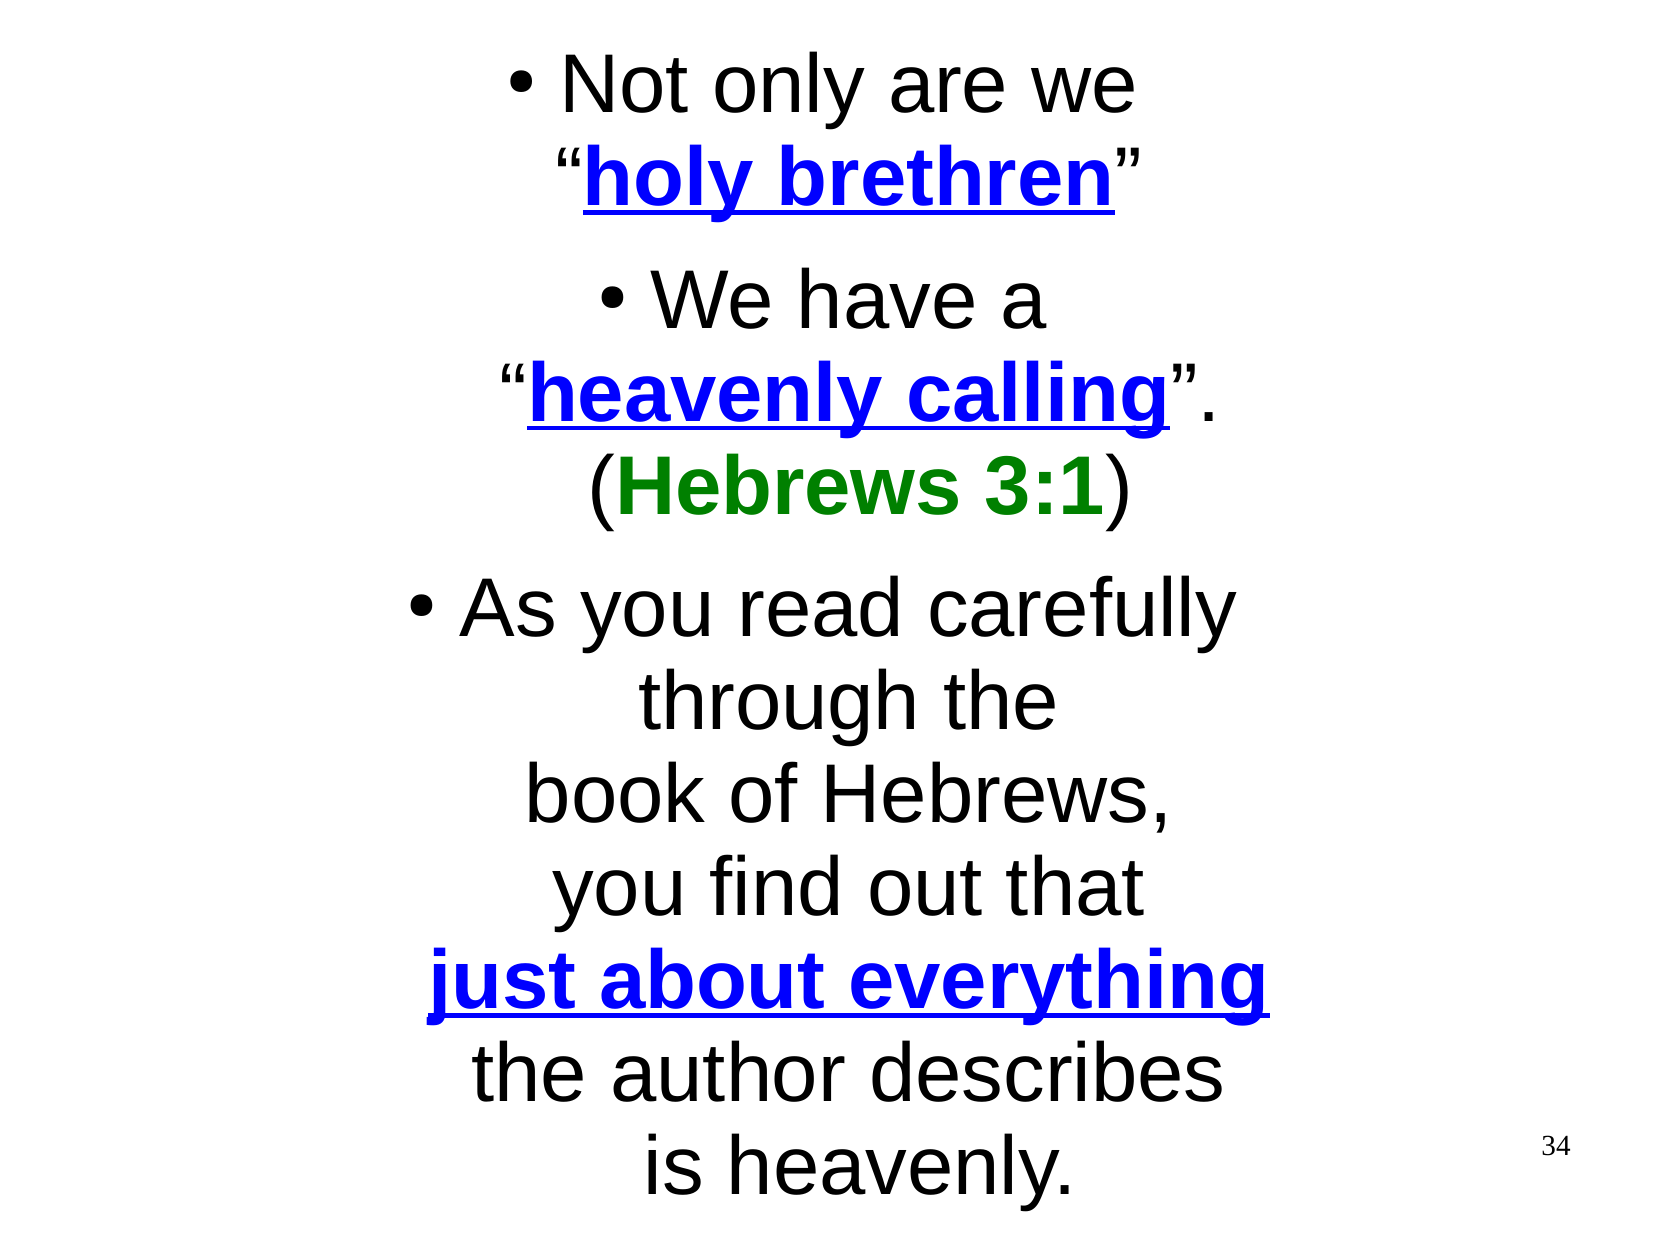

# Not only are we “holy brethren”
We have a
“heavenly calling”.
(Hebrews 3:1)
As you read carefully
through the
book of Hebrews,
you find out that
just about everything
the author describes
is heavenly.
34